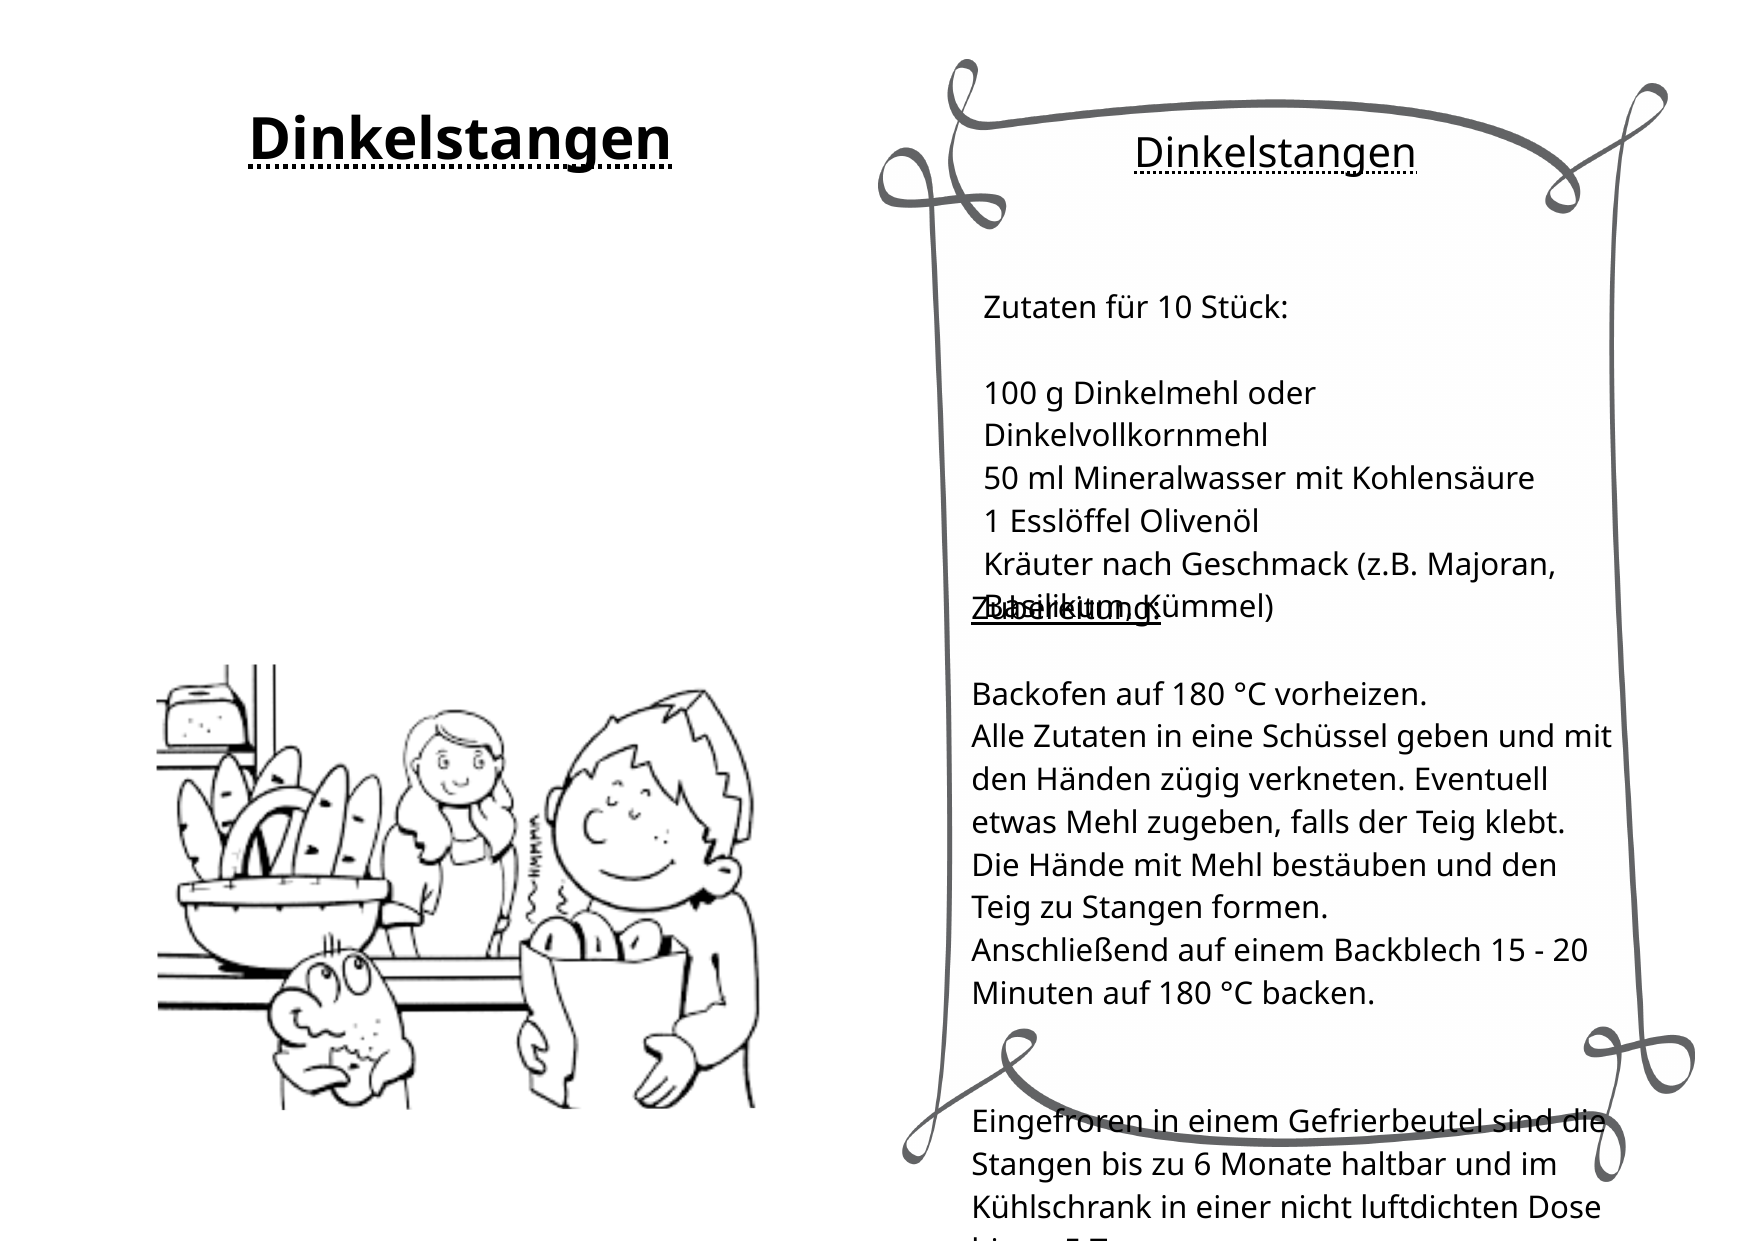

Dinkelstangen
Dinkelstangen
Zutaten für 10 Stück:
100 g Dinkelmehl oder Dinkelvollkornmehl
50 ml Mineralwasser mit Kohlensäure
1 Esslöffel Olivenöl
Kräuter nach Geschmack (z.B. Majoran, Basilikum, Kümmel)
Zubereitung:
Backofen auf 180 °C vorheizen.
Alle Zutaten in eine Schüssel geben und mit den Händen zügig verkneten. Eventuell etwas Mehl zugeben, falls der Teig klebt.
Die Hände mit Mehl bestäuben und den Teig zu Stangen formen.
Anschließend auf einem Backblech 15 - 20 Minuten auf 180 °C backen.
Eingefroren in einem Gefrierbeutel sind die Stangen bis zu 6 Monate haltbar und im Kühlschrank in einer nicht luftdichten Dose bis zu 5 Tage.